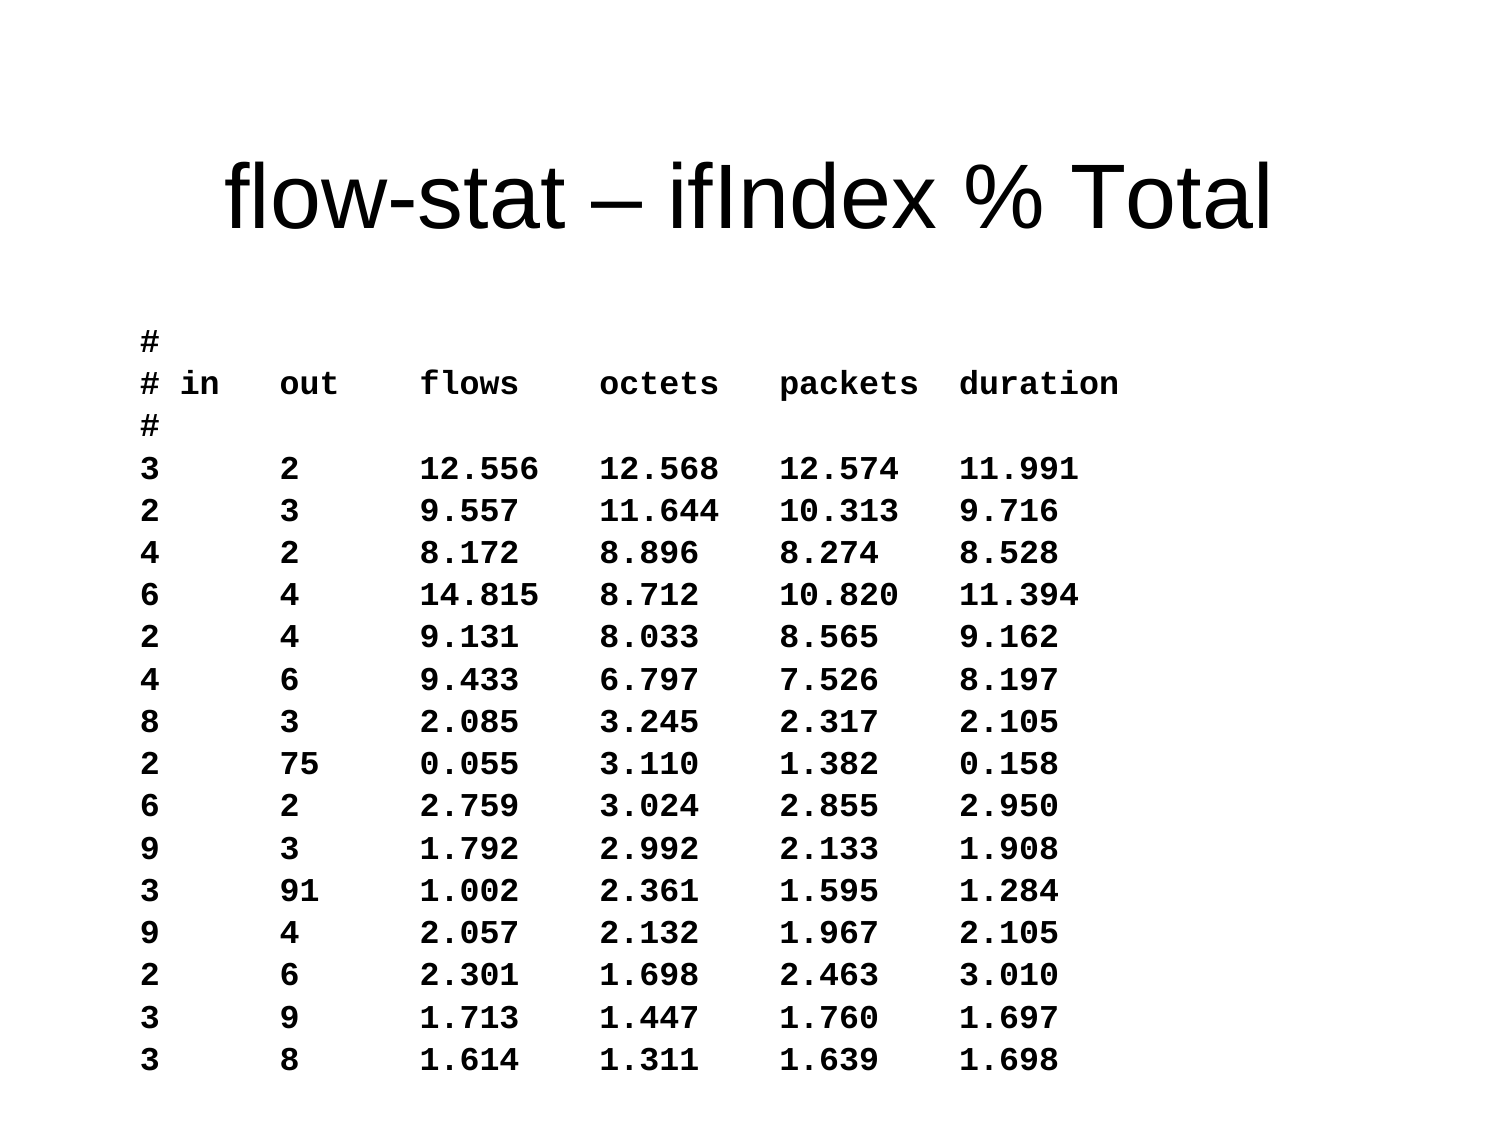

# flow-stat – ifIndex % Total
#
# in out flows octets packets duration
#
3 2 12.556 12.568 12.574 11.991
2 3 9.557 11.644 10.313 9.716
4 2 8.172 8.896 8.274 8.528
6 4 14.815 8.712 10.820 11.394
2 4 9.131 8.033 8.565 9.162
4 6 9.433 6.797 7.526 8.197
8 3 2.085 3.245 2.317 2.105
2 75 0.055 3.110 1.382 0.158
6 2 2.759 3.024 2.855 2.950
9 3 1.792 2.992 2.133 1.908
3 91 1.002 2.361 1.595 1.284
9 4 2.057 2.132 1.967 2.105
2 6 2.301 1.698 2.463 3.010
3 9 1.713 1.447 1.760 1.697
3 8 1.614 1.311 1.639 1.698